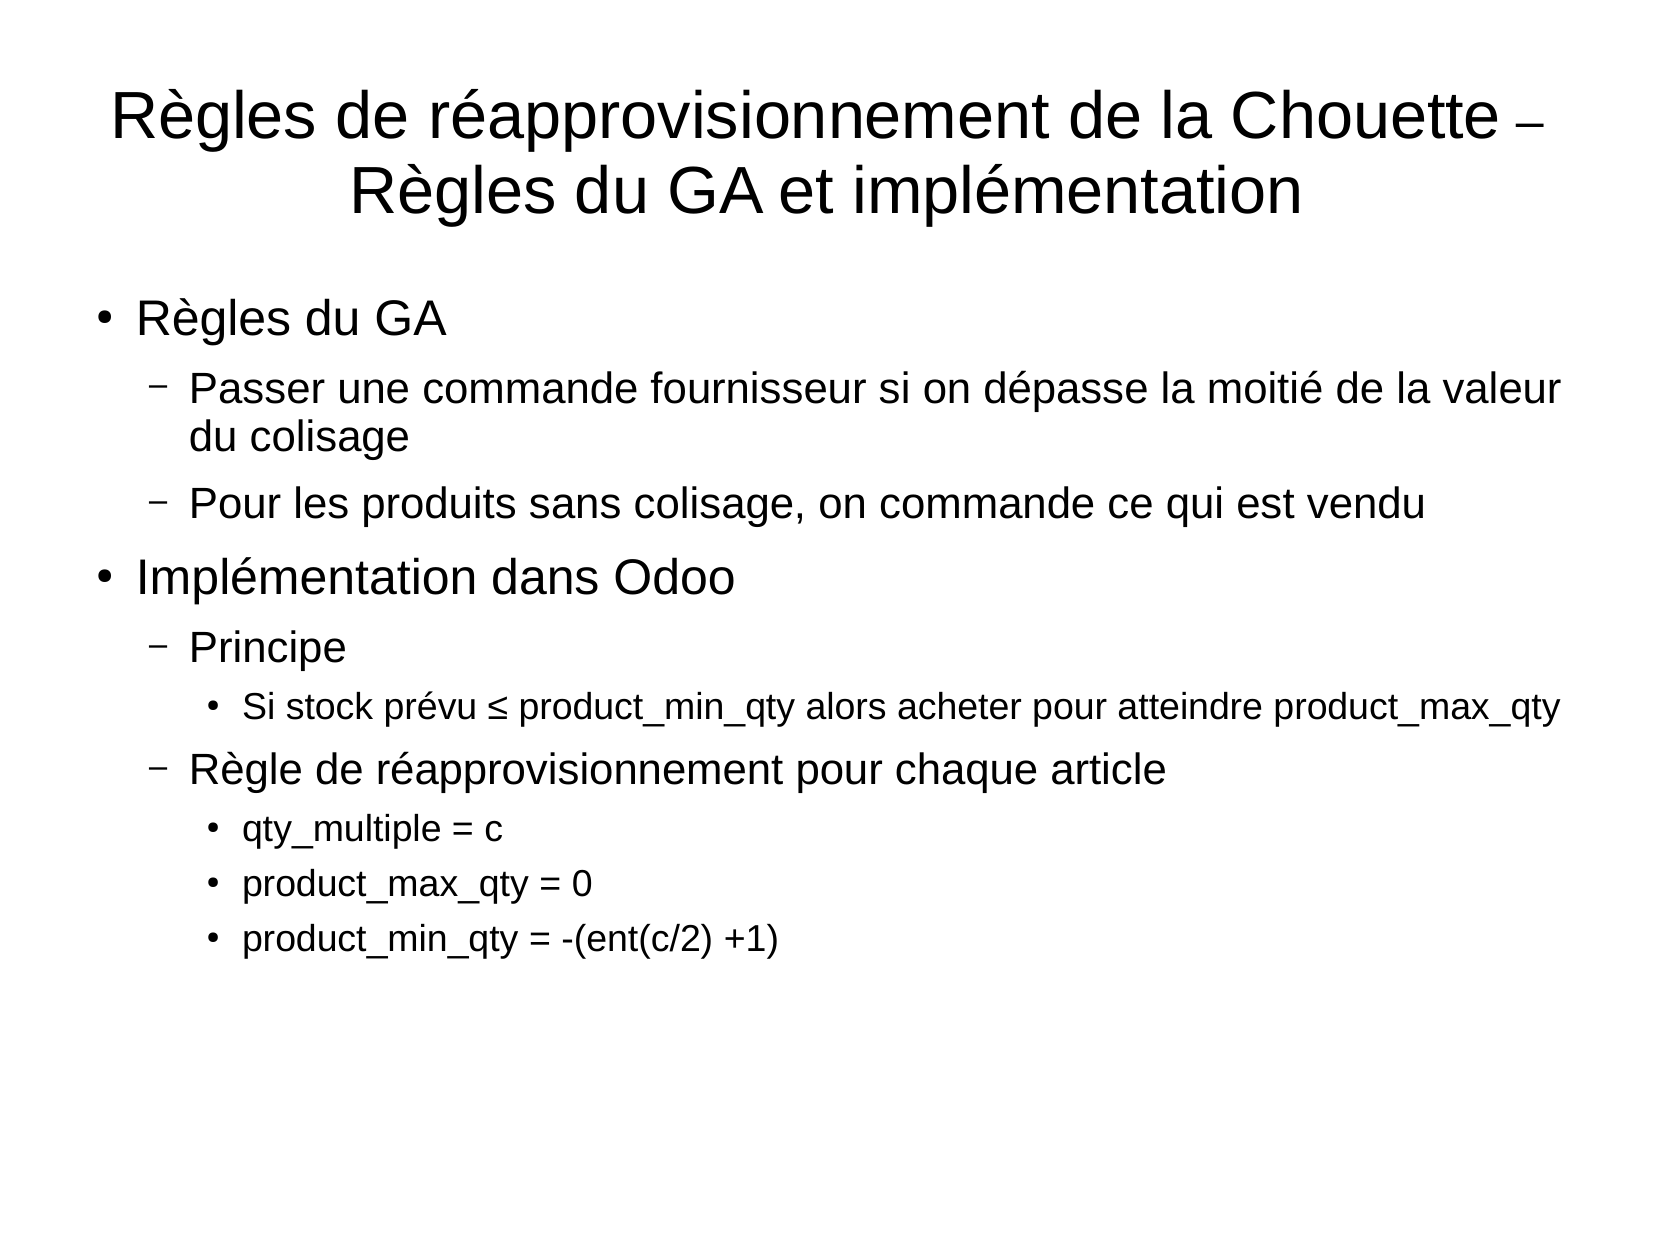

# Règles de réapprovisionnement de la Chouette – Règles du GA et implémentation
Règles du GA
Passer une commande fournisseur si on dépasse la moitié de la valeur du colisage
Pour les produits sans colisage, on commande ce qui est vendu
Implémentation dans Odoo
Principe
Si stock prévu ≤ product_min_qty alors acheter pour atteindre product_max_qty
Règle de réapprovisionnement pour chaque article
qty_multiple = c
product_max_qty = 0
product_min_qty = -(ent(c/2) +1)